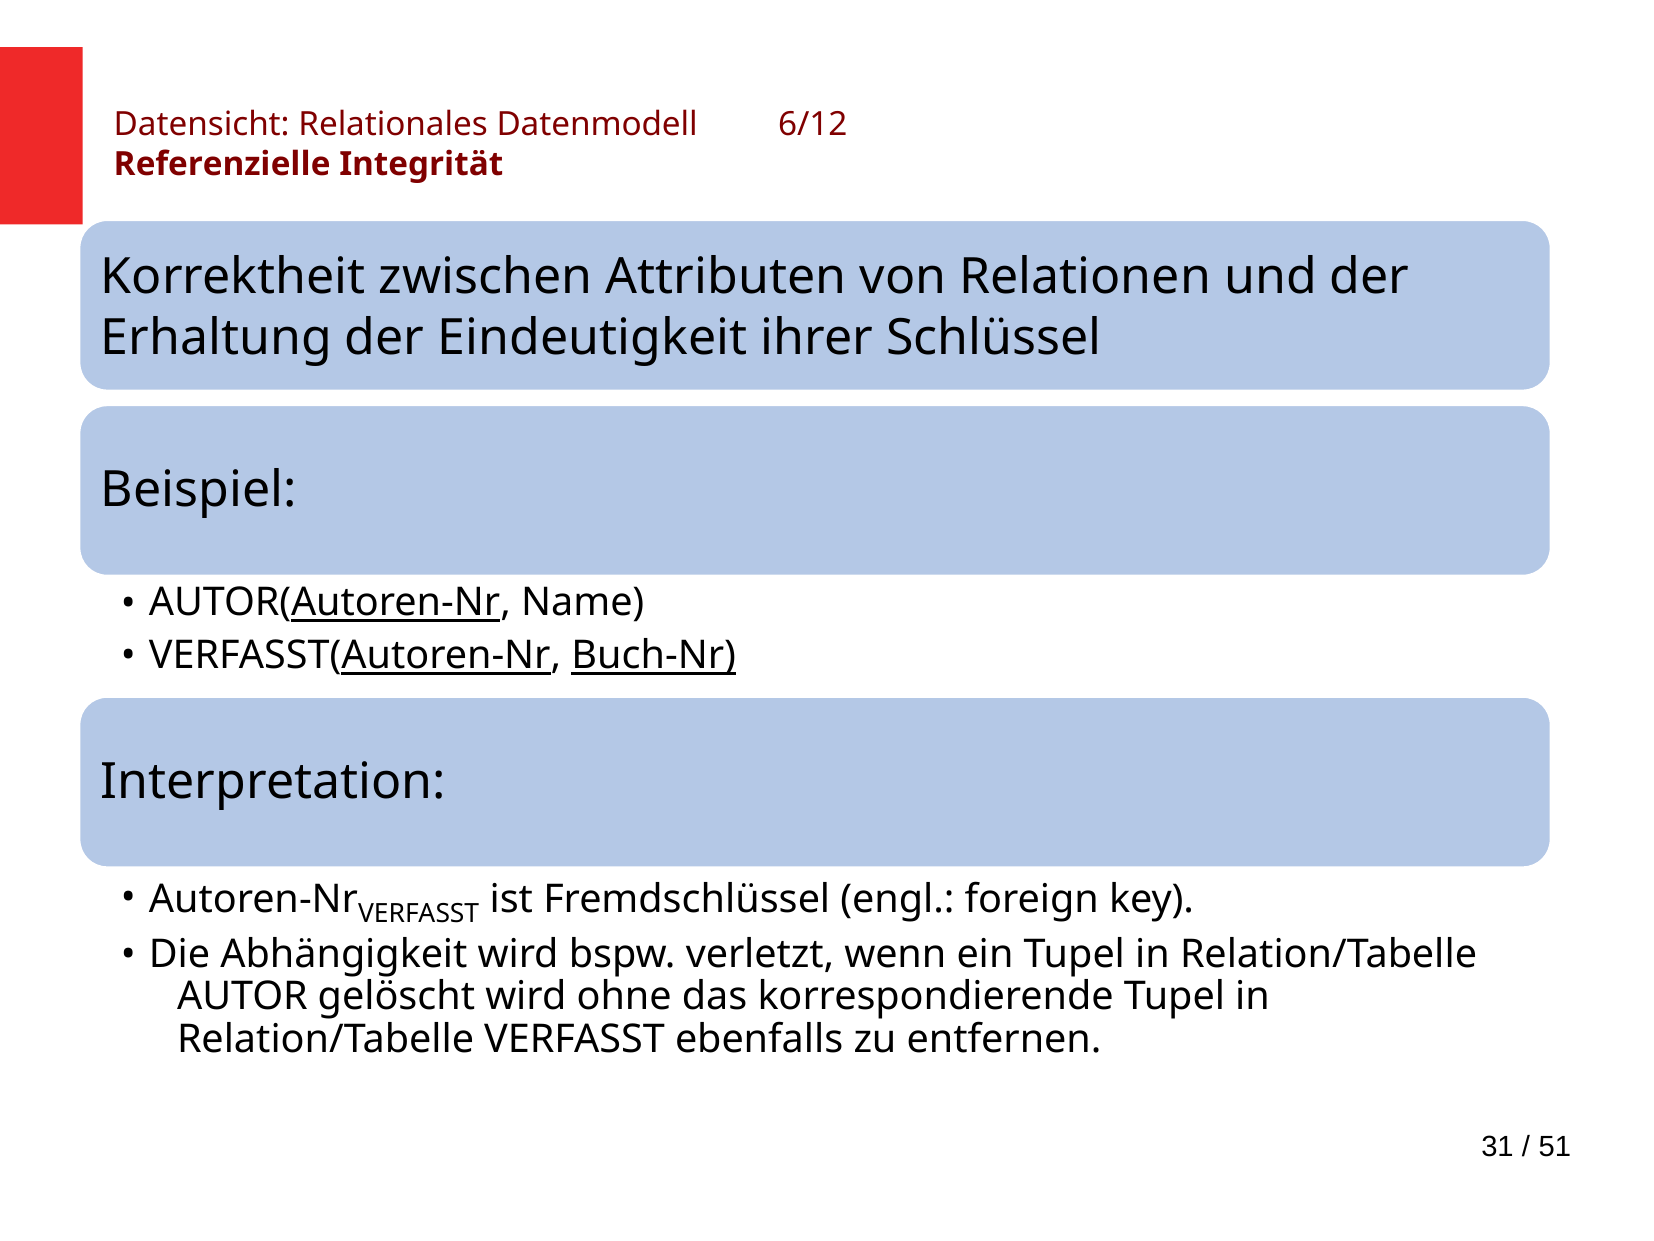

# Datensicht: Relationales Datenmodell 	6/12 Referenzielle Integrität
Korrektheit zwischen Attributen von Relationen und der Erhaltung der Eindeutigkeit ihrer Schlüssel
Beispiel:
AUTOR(Autoren-Nr, Name)
VERFASST(Autoren-Nr, Buch-Nr)
Interpretation:
Autoren-NrVERFASST ist Fremdschlüssel (engl.: foreign key).
Die Abhängigkeit wird bspw. verletzt, wenn ein Tupel in Relation/Tabelle AUTOR gelöscht wird ohne das korrespondierende Tupel in Relation/Tabelle VERFASST ebenfalls zu entfernen.
31
© Hochschule Kempten / Prof.Dr.Arthur Kolb
Folie